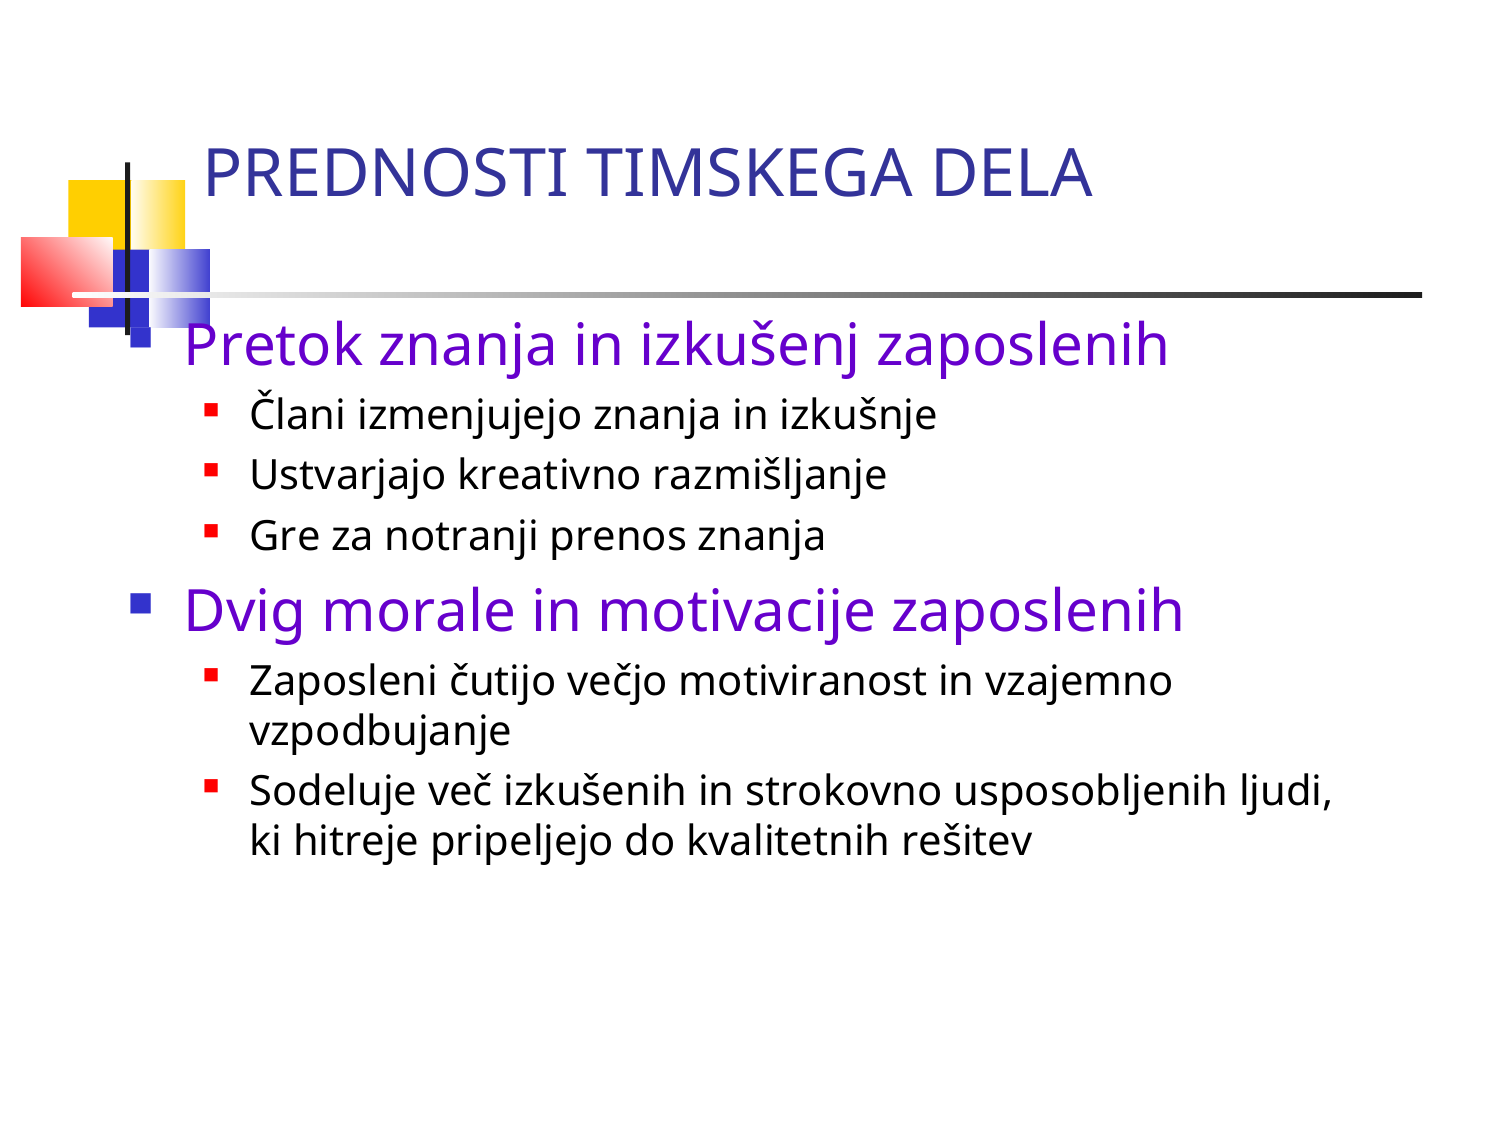

# PREDNOSTI TIMSKEGA DELA
Pretok znanja in izkušenj zaposlenih
Člani izmenjujejo znanja in izkušnje
Ustvarjajo kreativno razmišljanje
Gre za notranji prenos znanja
Dvig morale in motivacije zaposlenih
Zaposleni čutijo večjo motiviranost in vzajemno vzpodbujanje
Sodeluje več izkušenih in strokovno usposobljenih ljudi, ki hitreje pripeljejo do kvalitetnih rešitev